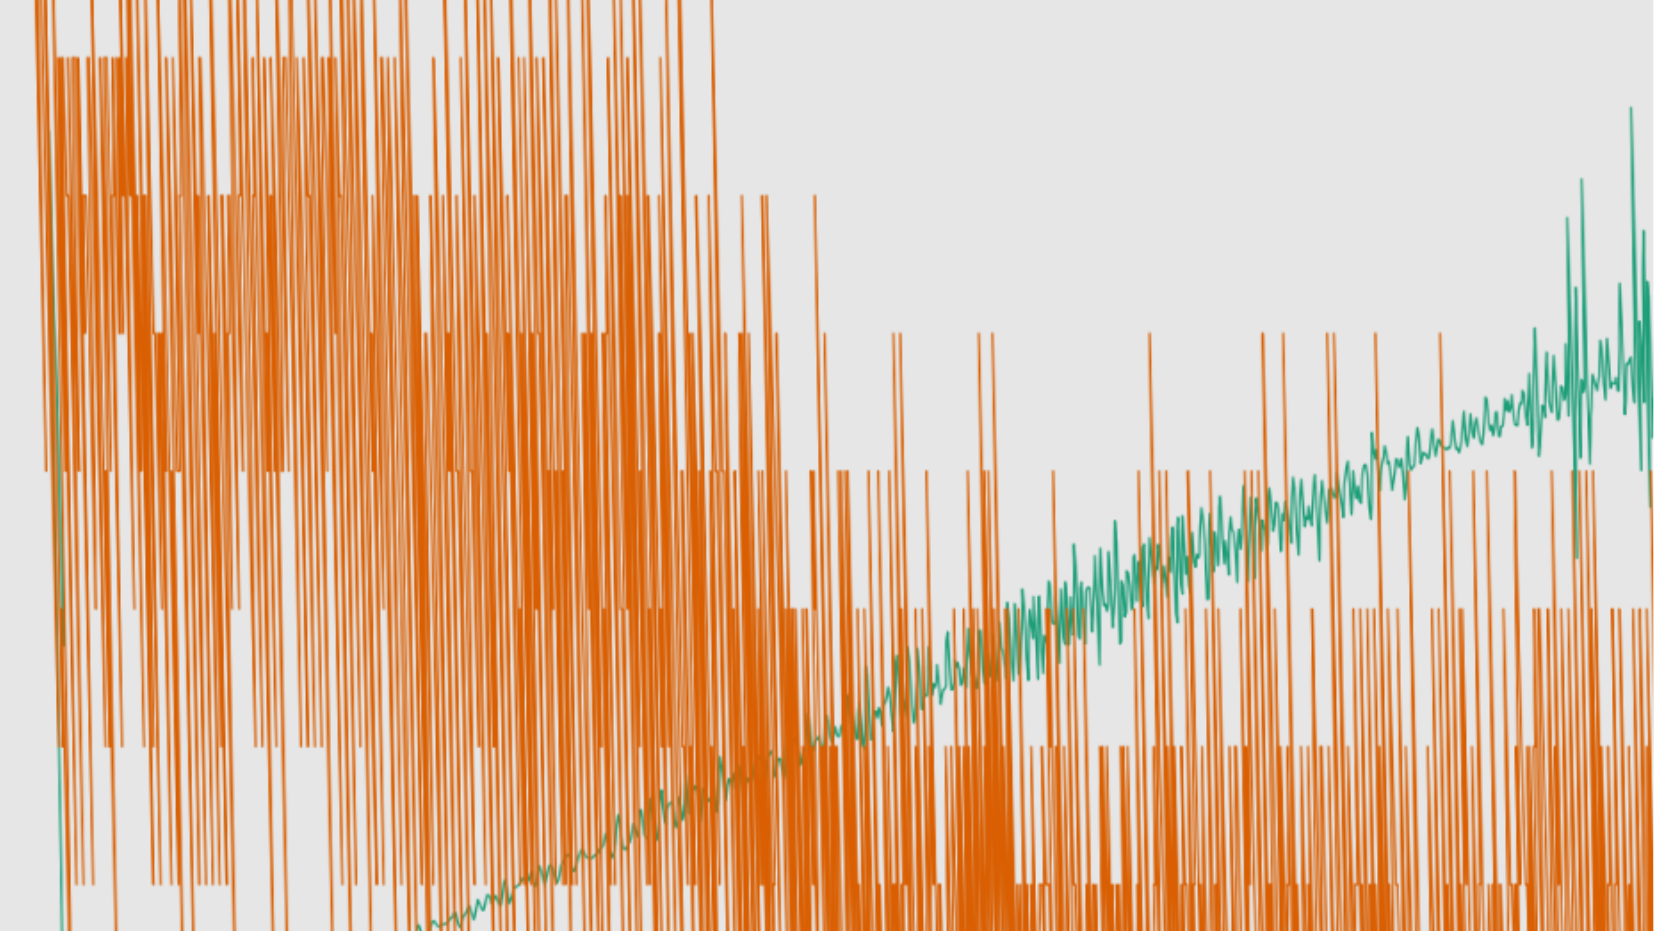

# 2 Gbit 27ms RTT 1 Flow